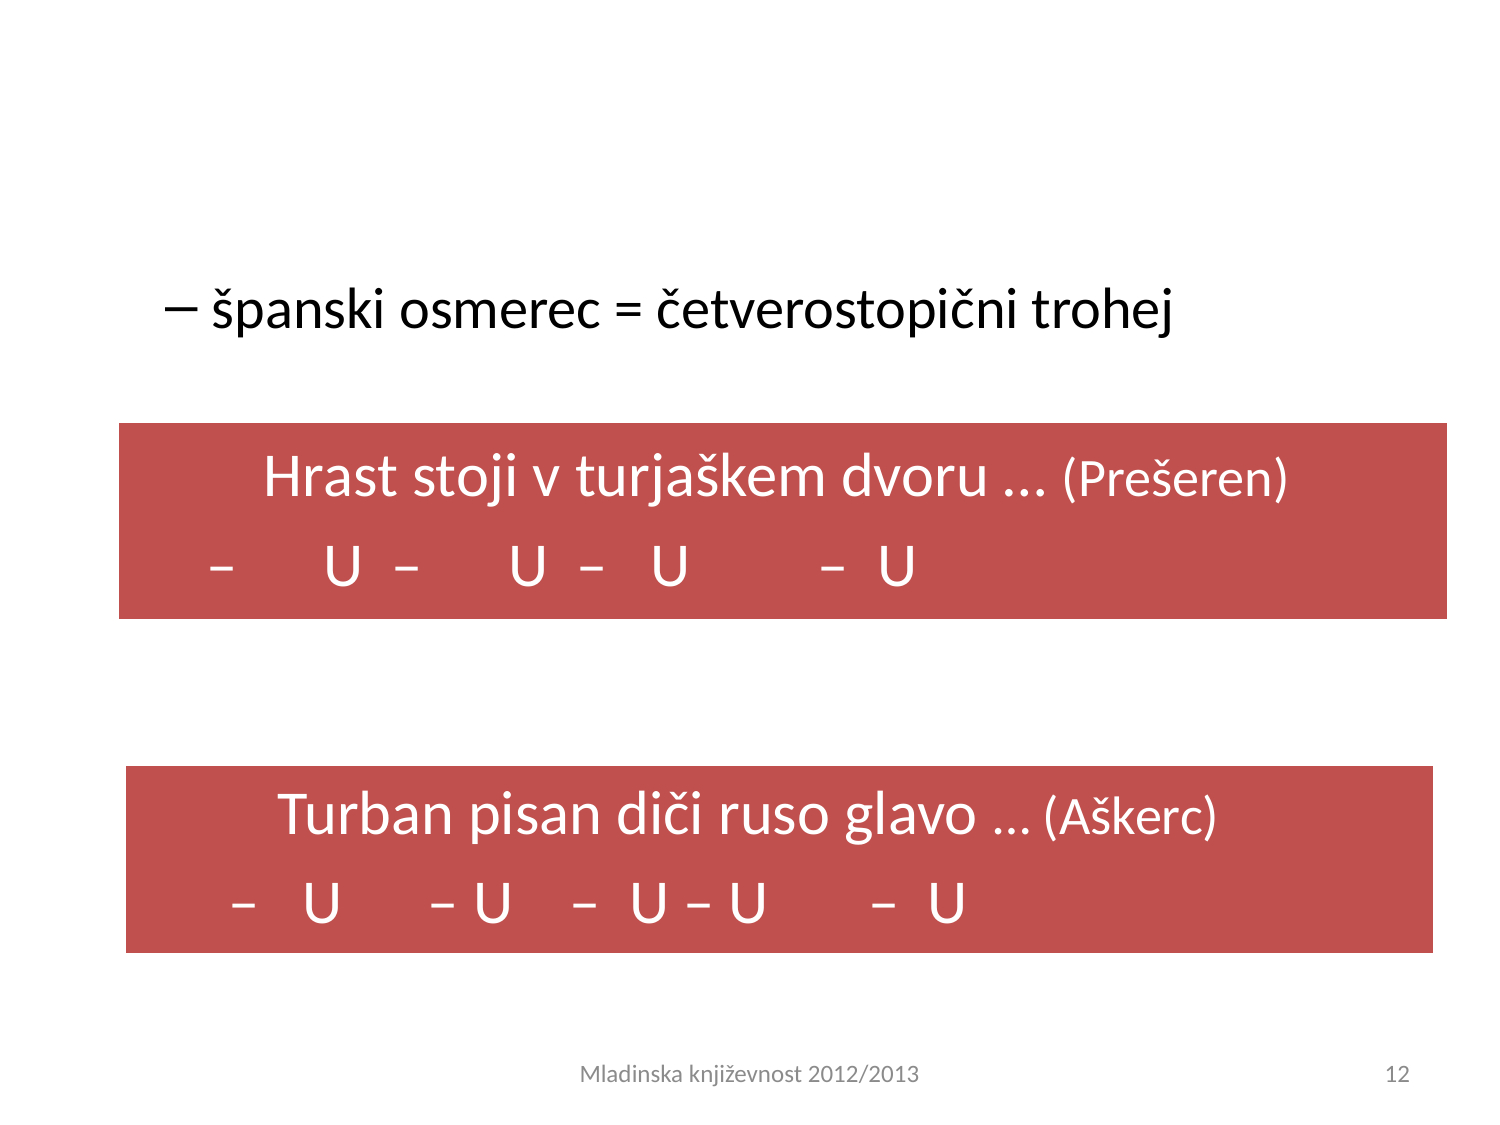

#
španski osmerec = četverostopični trohej
srbski desetrec = peterostopični trohej
Hrast stoji v turjaškem dvoru … (Prešeren)
 – U – U – U – U
Turban pisan diči ruso glavo … (Aškerc)
 – U – U – U – U – U
Mladinska književnost 2012/2013